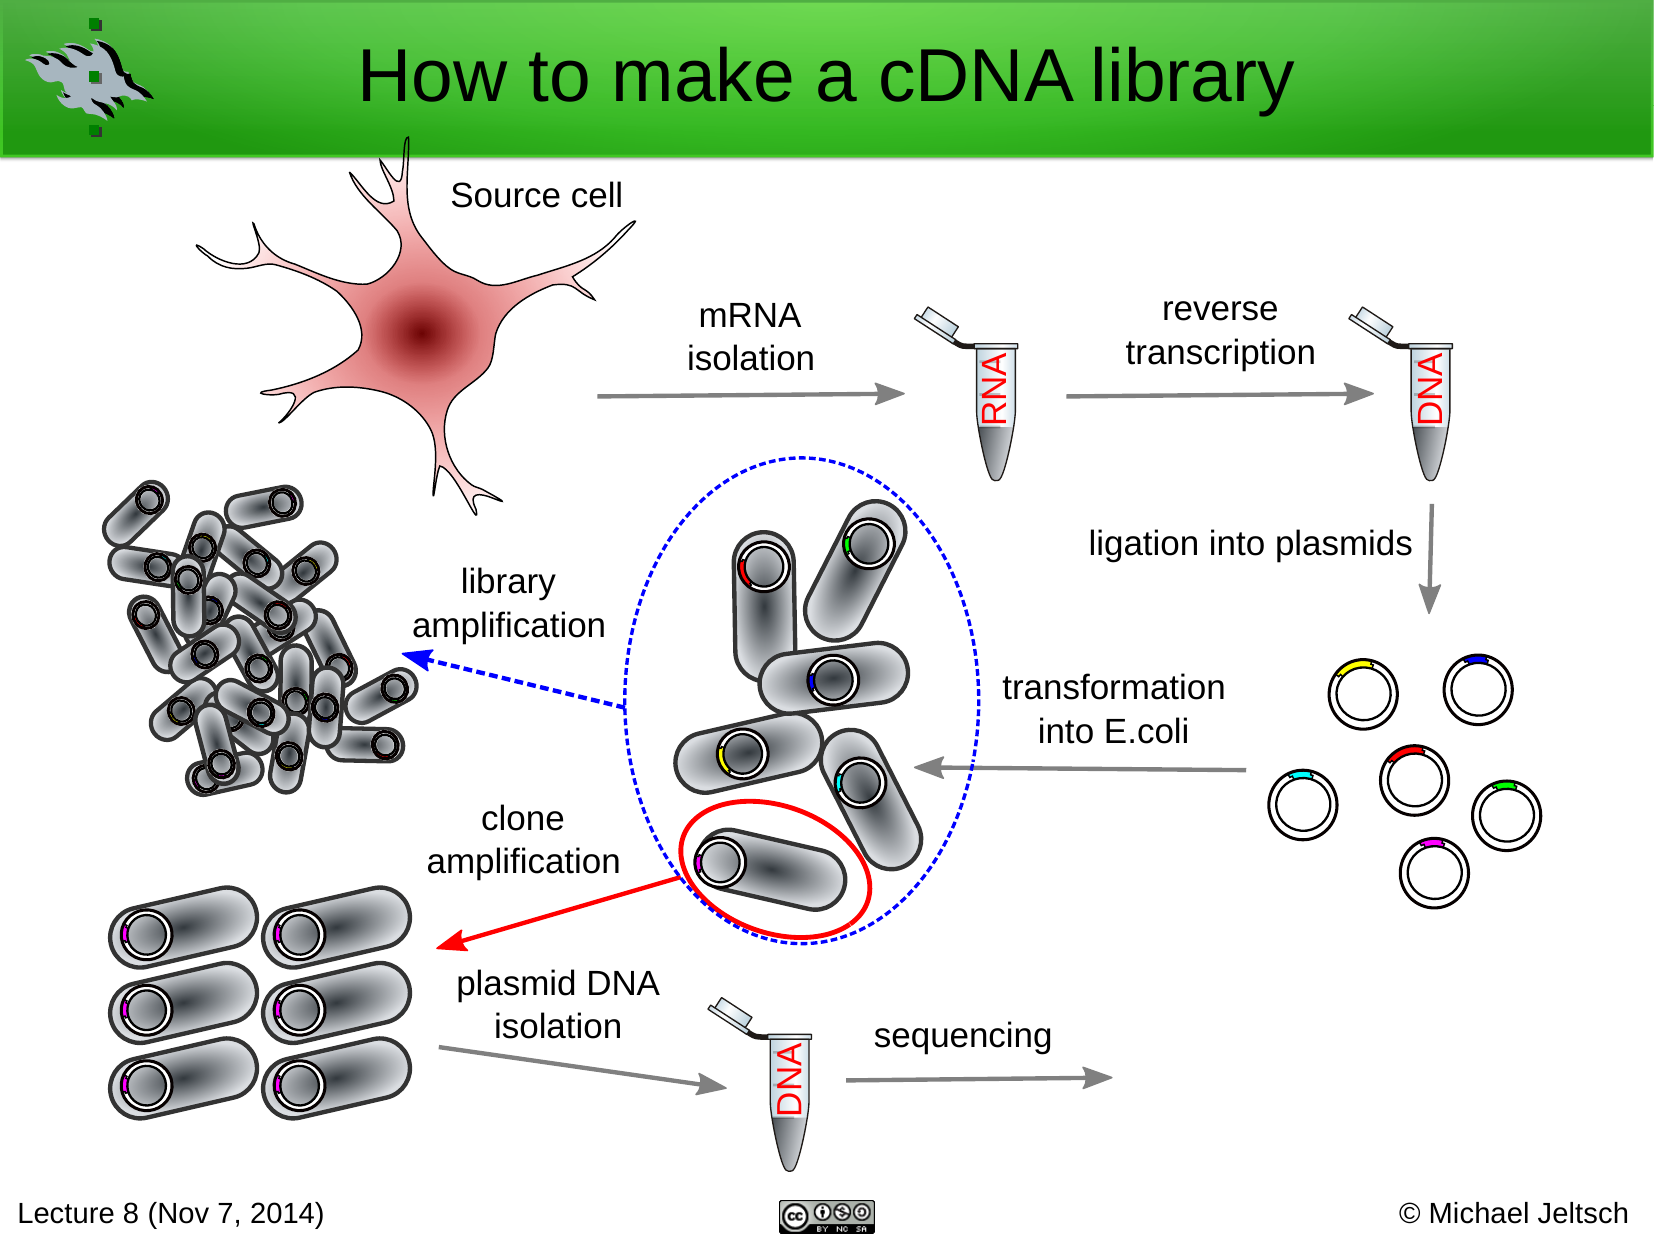

# How to make a cDNA library